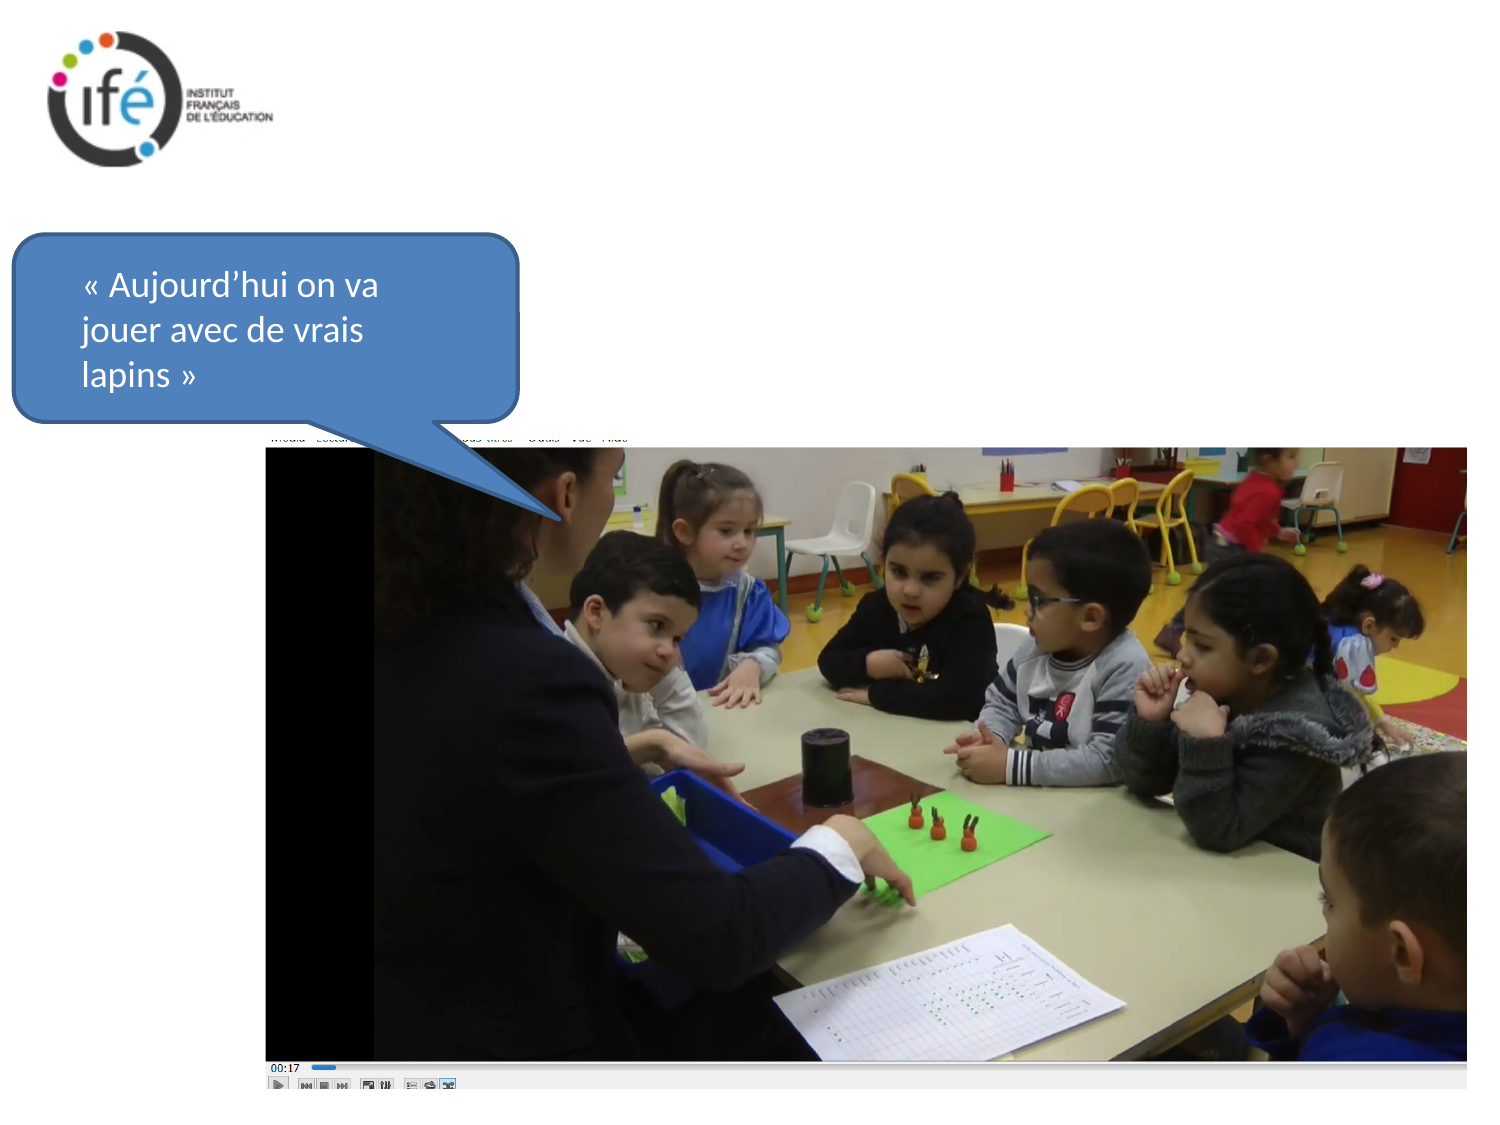

« Aujourd’hui on va jouer avec de vrais lapins »